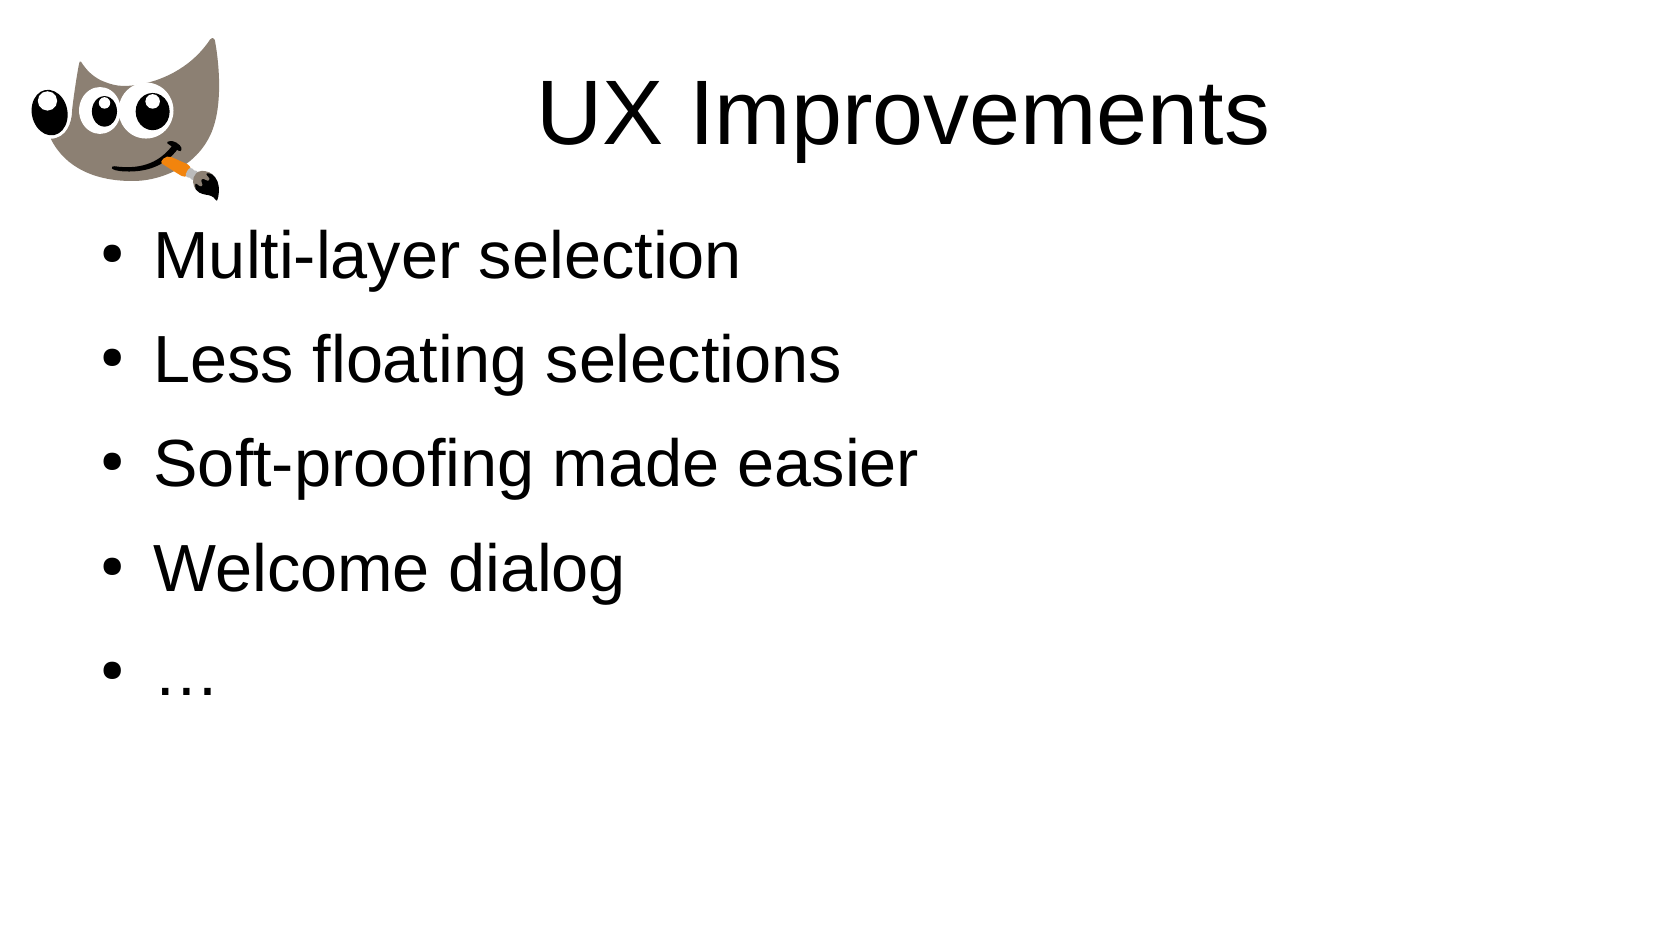

# UX Improvements
Multi-layer selection
Less floating selections
Soft-proofing made easier
Welcome dialog
…